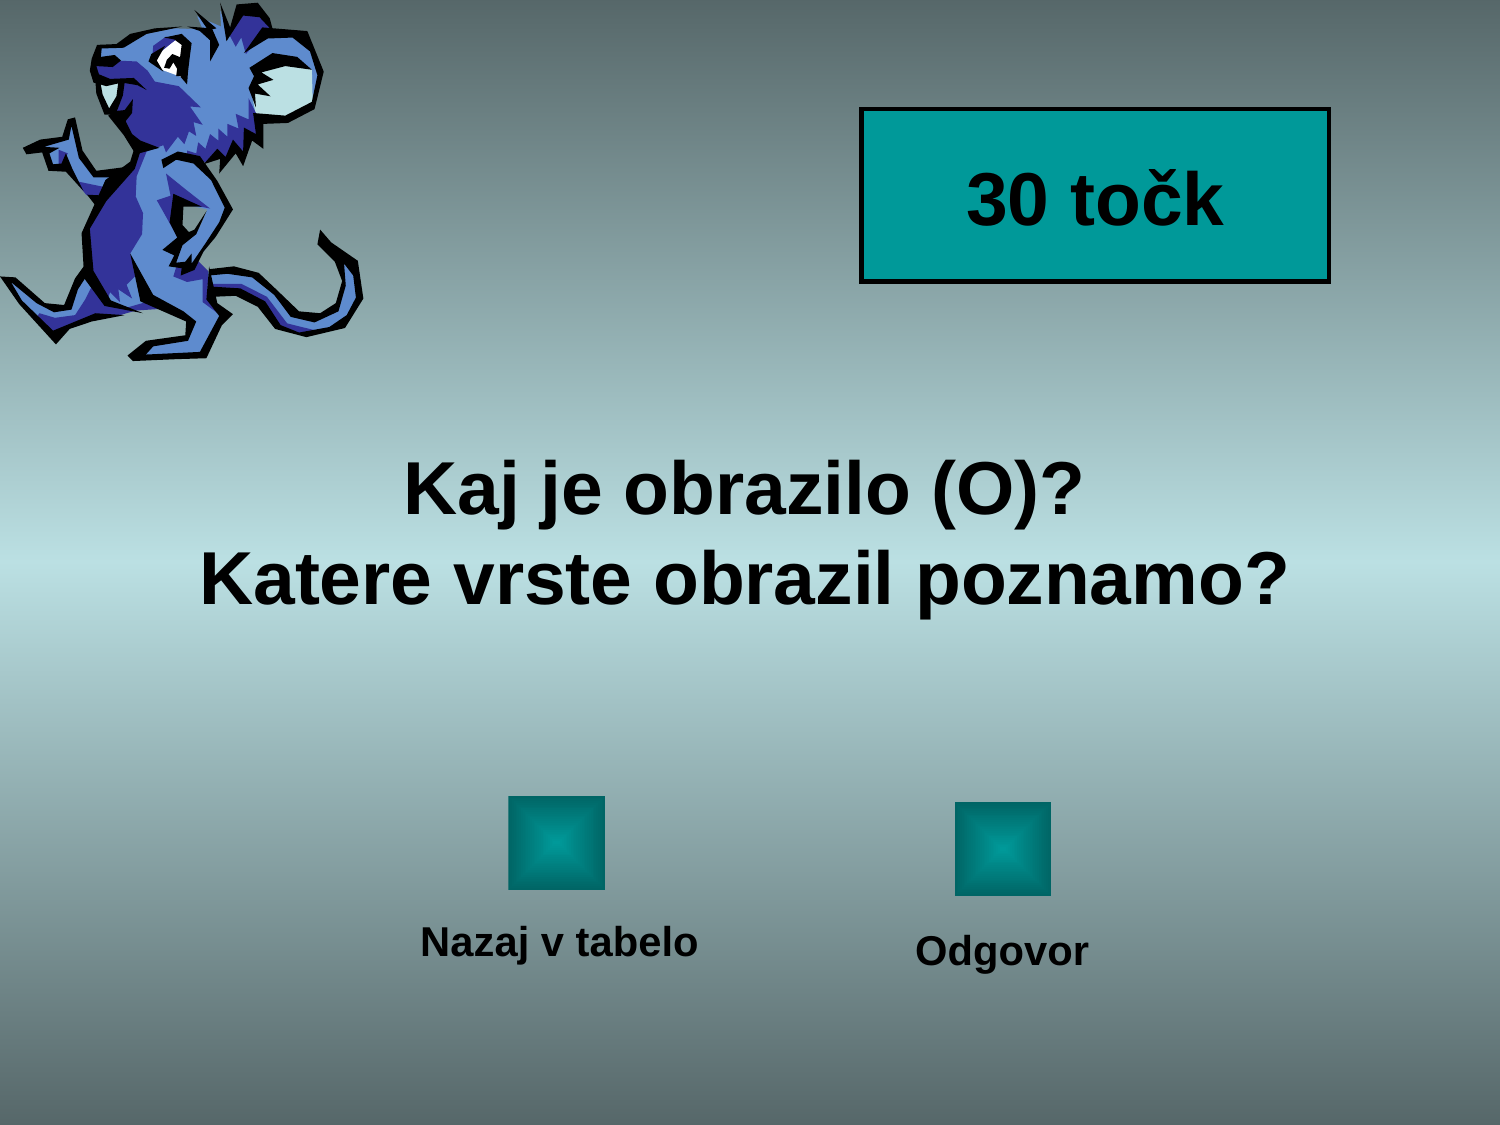

30 točk
# Kaj je obrazilo (O)? Katere vrste obrazil poznamo?
Nazaj v tabelo
Odgovor